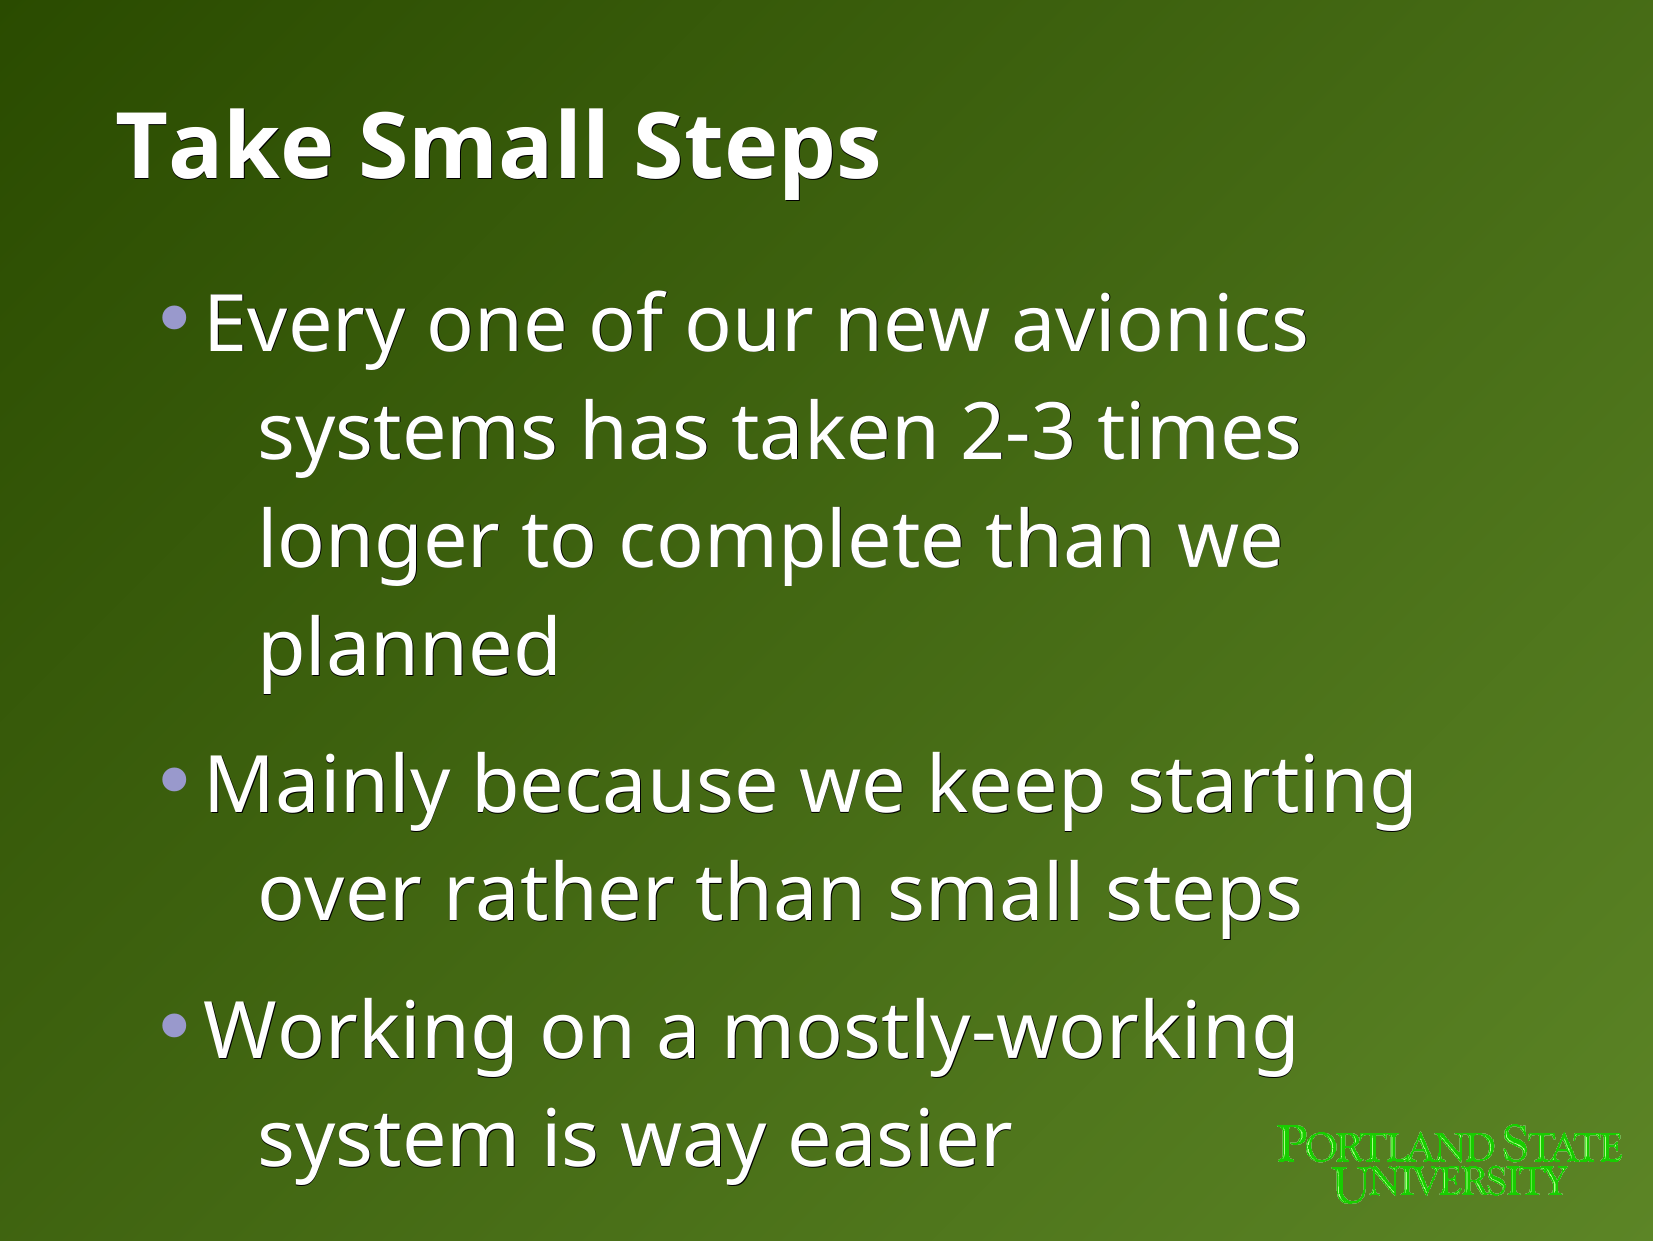

# Take Small Steps
Every one of our new avionics systems has taken 2-3 times longer to complete than we planned
Mainly because we keep starting over rather than small steps
Working on a mostly-working system is way easier